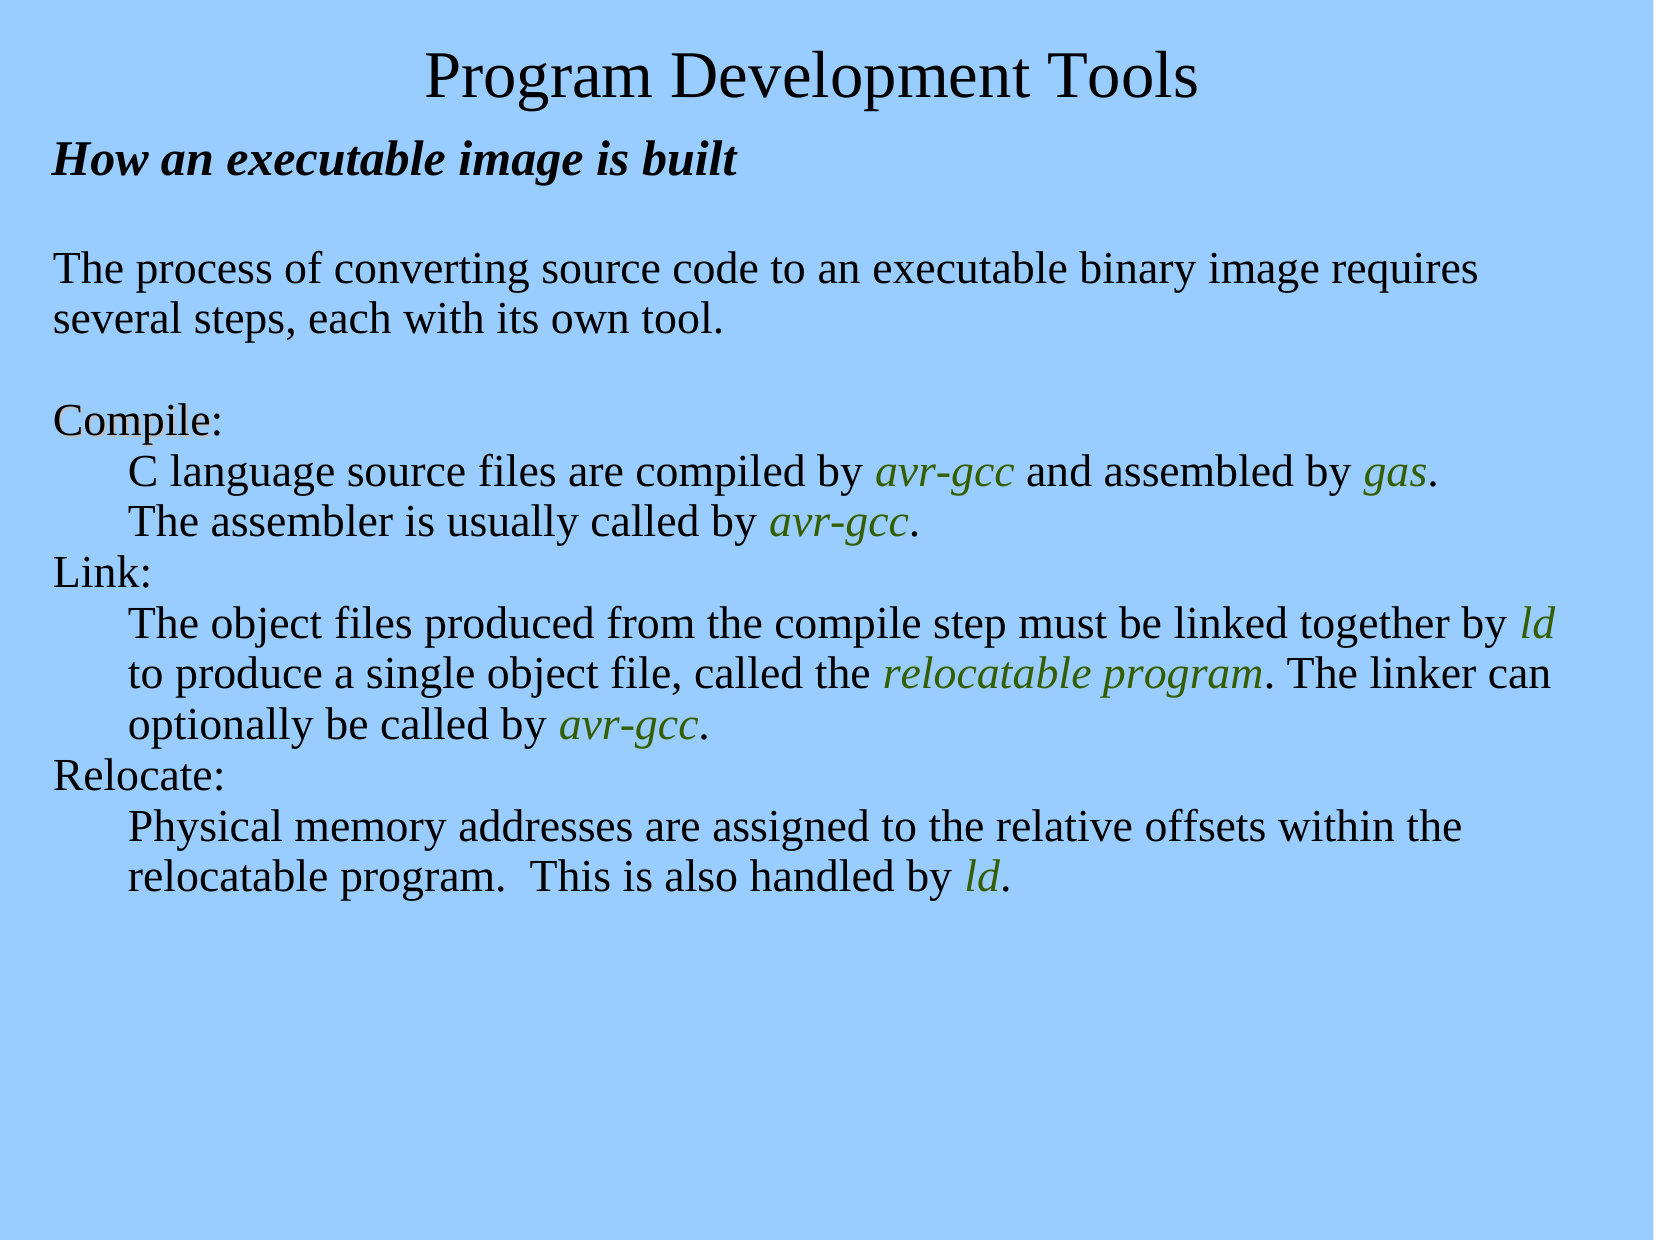

Program Development Tools
How an executable image is built
The process of converting source code to an executable binary image requires several steps, each with its own tool.
Compile:
	C language source files are compiled by avr-gcc and assembled by gas.
	The assembler is usually called by avr-gcc.
Link:
	The object files produced from the compile step must be linked together by ld 	to produce a single object file, called the relocatable program. The linker can
	optionally be called by avr-gcc.
Relocate:
	Physical memory addresses are assigned to the relative offsets within the 			relocatable program. This is also handled by ld.